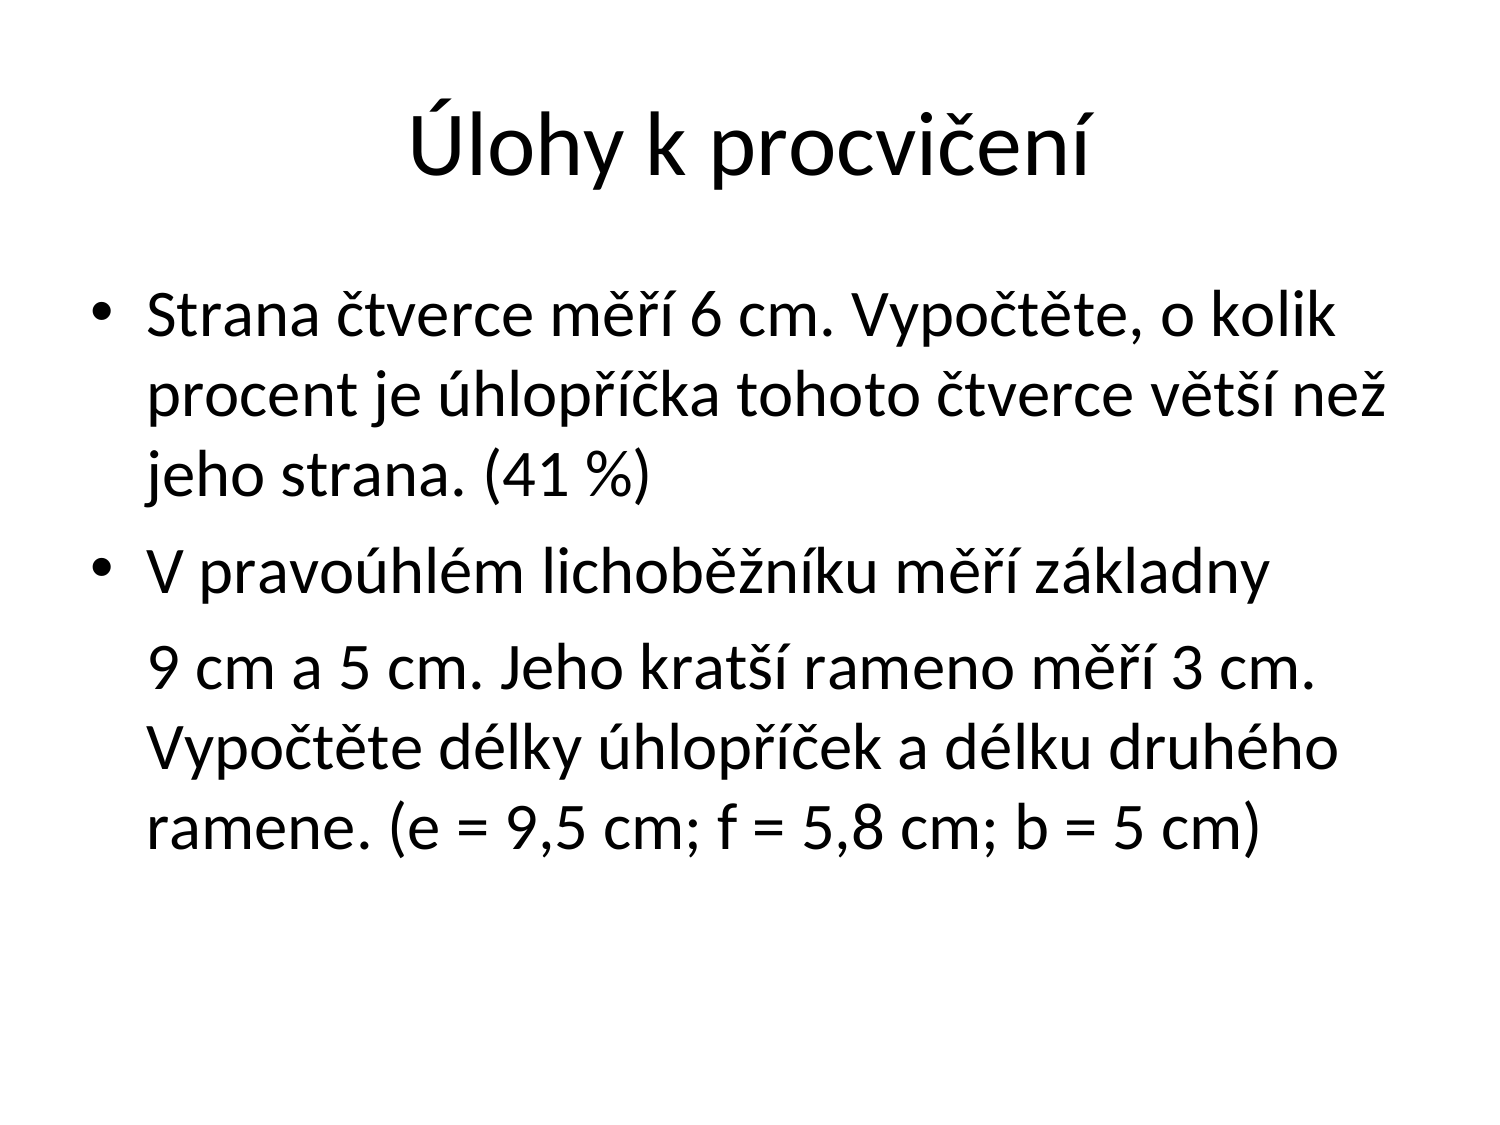

# Úlohy k procvičení
Strana čtverce měří 6 cm. Vypočtěte, o kolik procent je úhlopříčka tohoto čtverce větší než jeho strana. (41 %)
V pravoúhlém lichoběžníku měří základny
	9 cm a 5 cm. Jeho kratší rameno měří 3 cm. Vypočtěte délky úhlopříček a délku druhého ramene. (e = 9,5 cm; f = 5,8 cm; b = 5 cm)